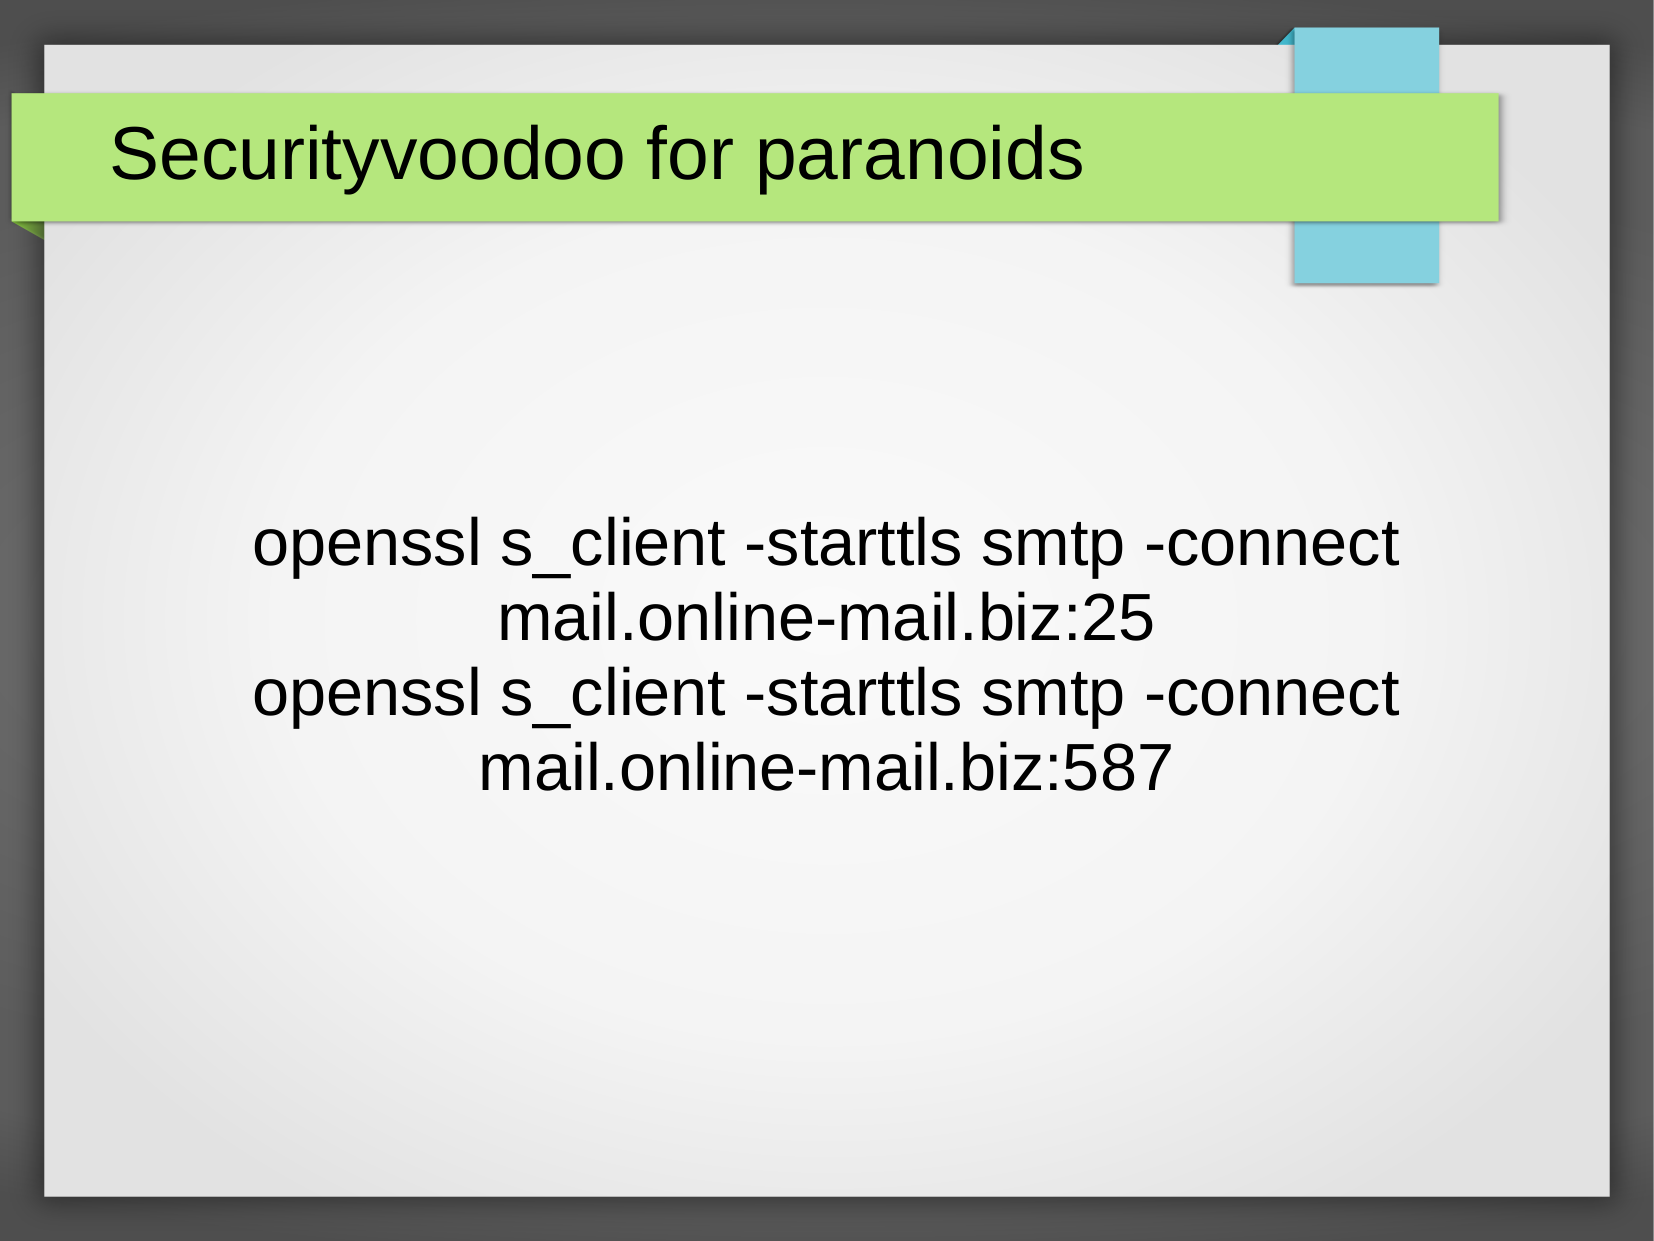

# Securityvoodoo for paranoids
openssl s_client -starttls smtp -connect mail.online-mail.biz:25
openssl s_client -starttls smtp -connect mail.online-mail.biz:587